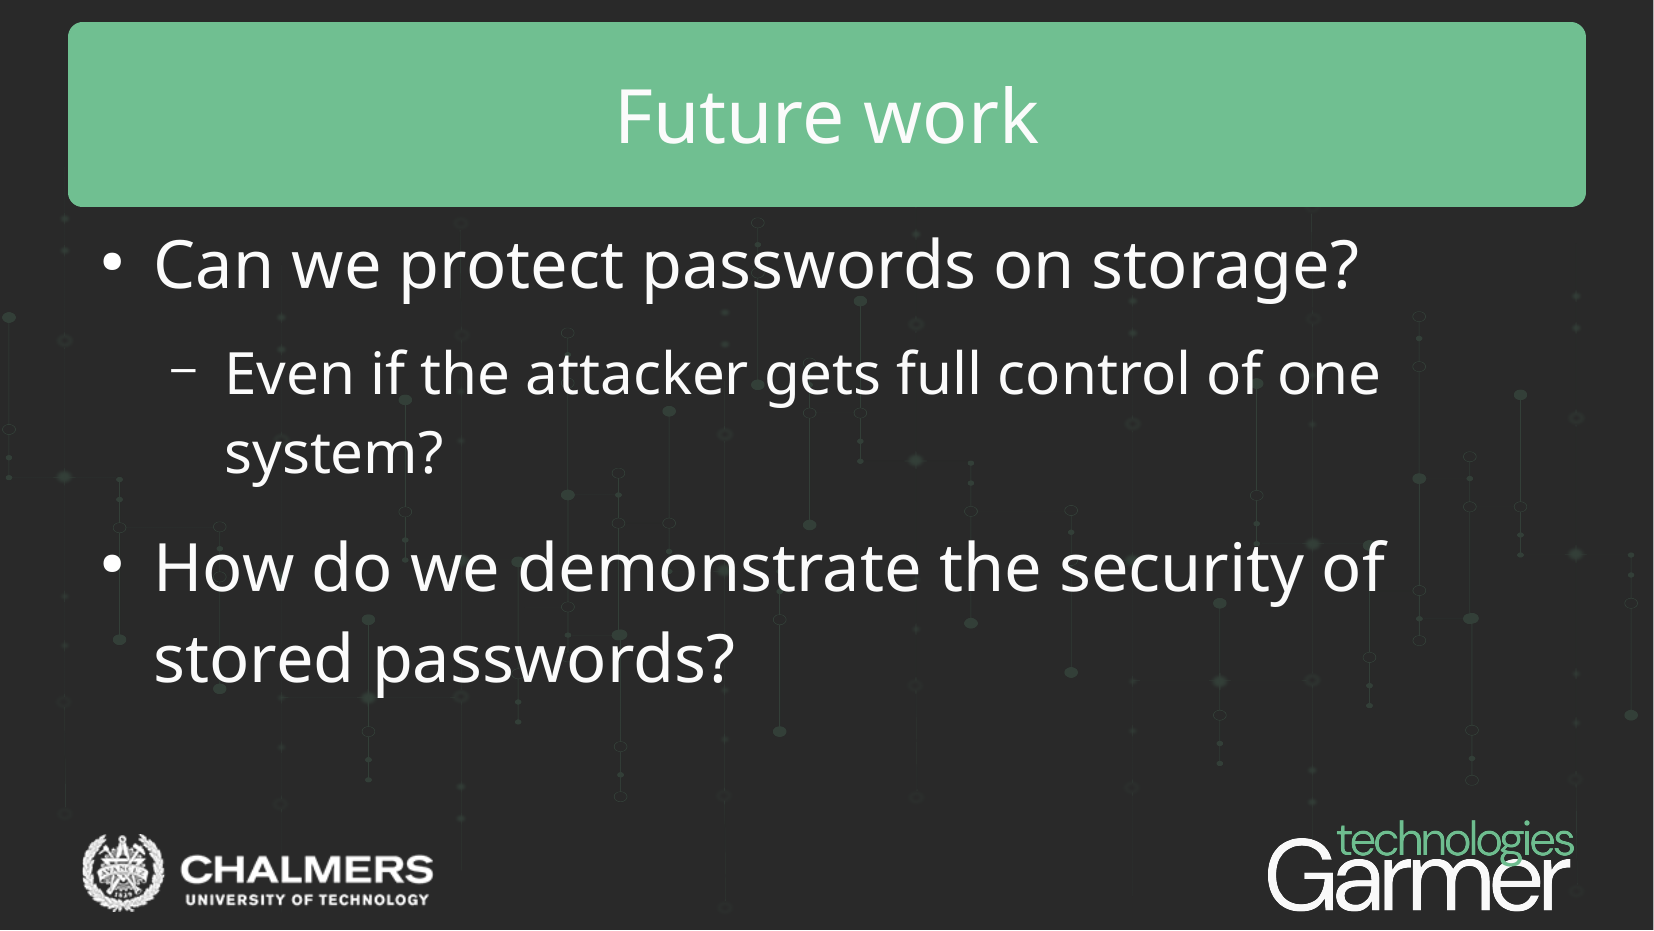

# Future work
Can we protect passwords on storage?
Even if the attacker gets full control of one system?
How do we demonstrate the security of stored passwords?